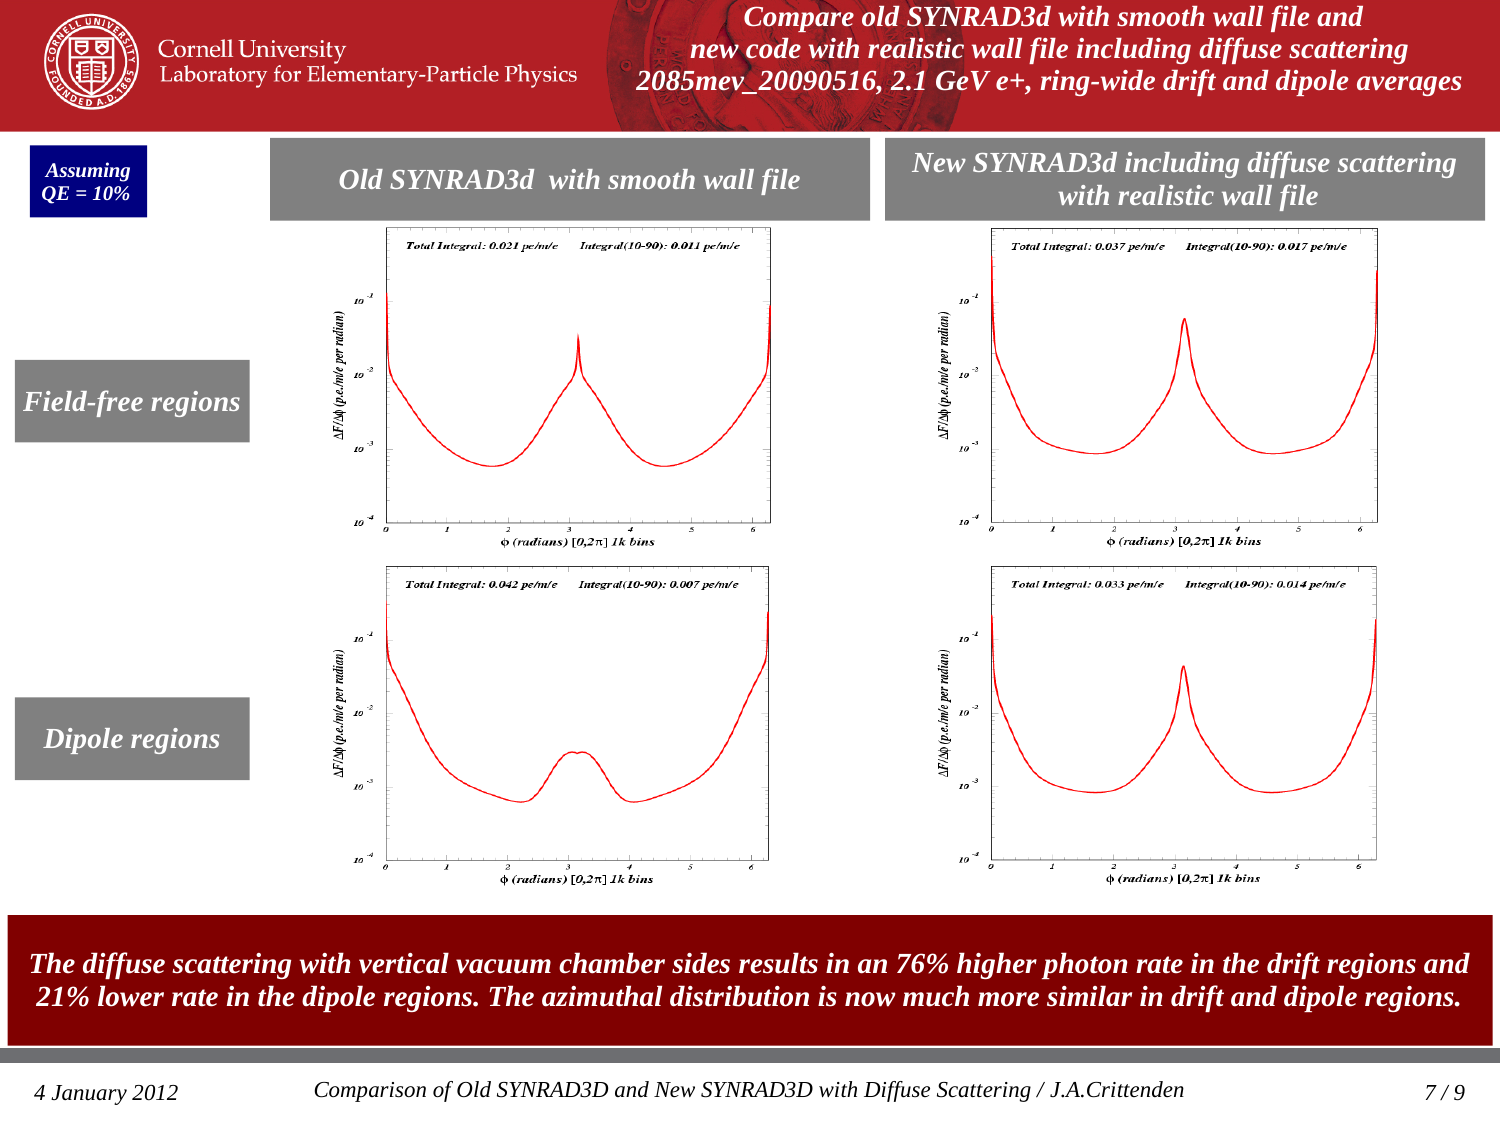

Compare old SYNRAD3d with smooth wall file and
new code with realistic wall file including diffuse scattering
2085mev_20090516, 2.1 GeV e+, ring-wide drift and dipole averages
Old SYNRAD3d with smooth wall file
New SYNRAD3d including diffuse scattering
 with realistic wall file
Assuming
QE = 10%
Field-free regions
Dipole regions
The diffuse scattering with vertical vacuum chamber sides results in an 76% higher photon rate in the drift regions and 21% lower rate in the dipole regions. The azimuthal distribution is now much more similar in drift and dipole regions.